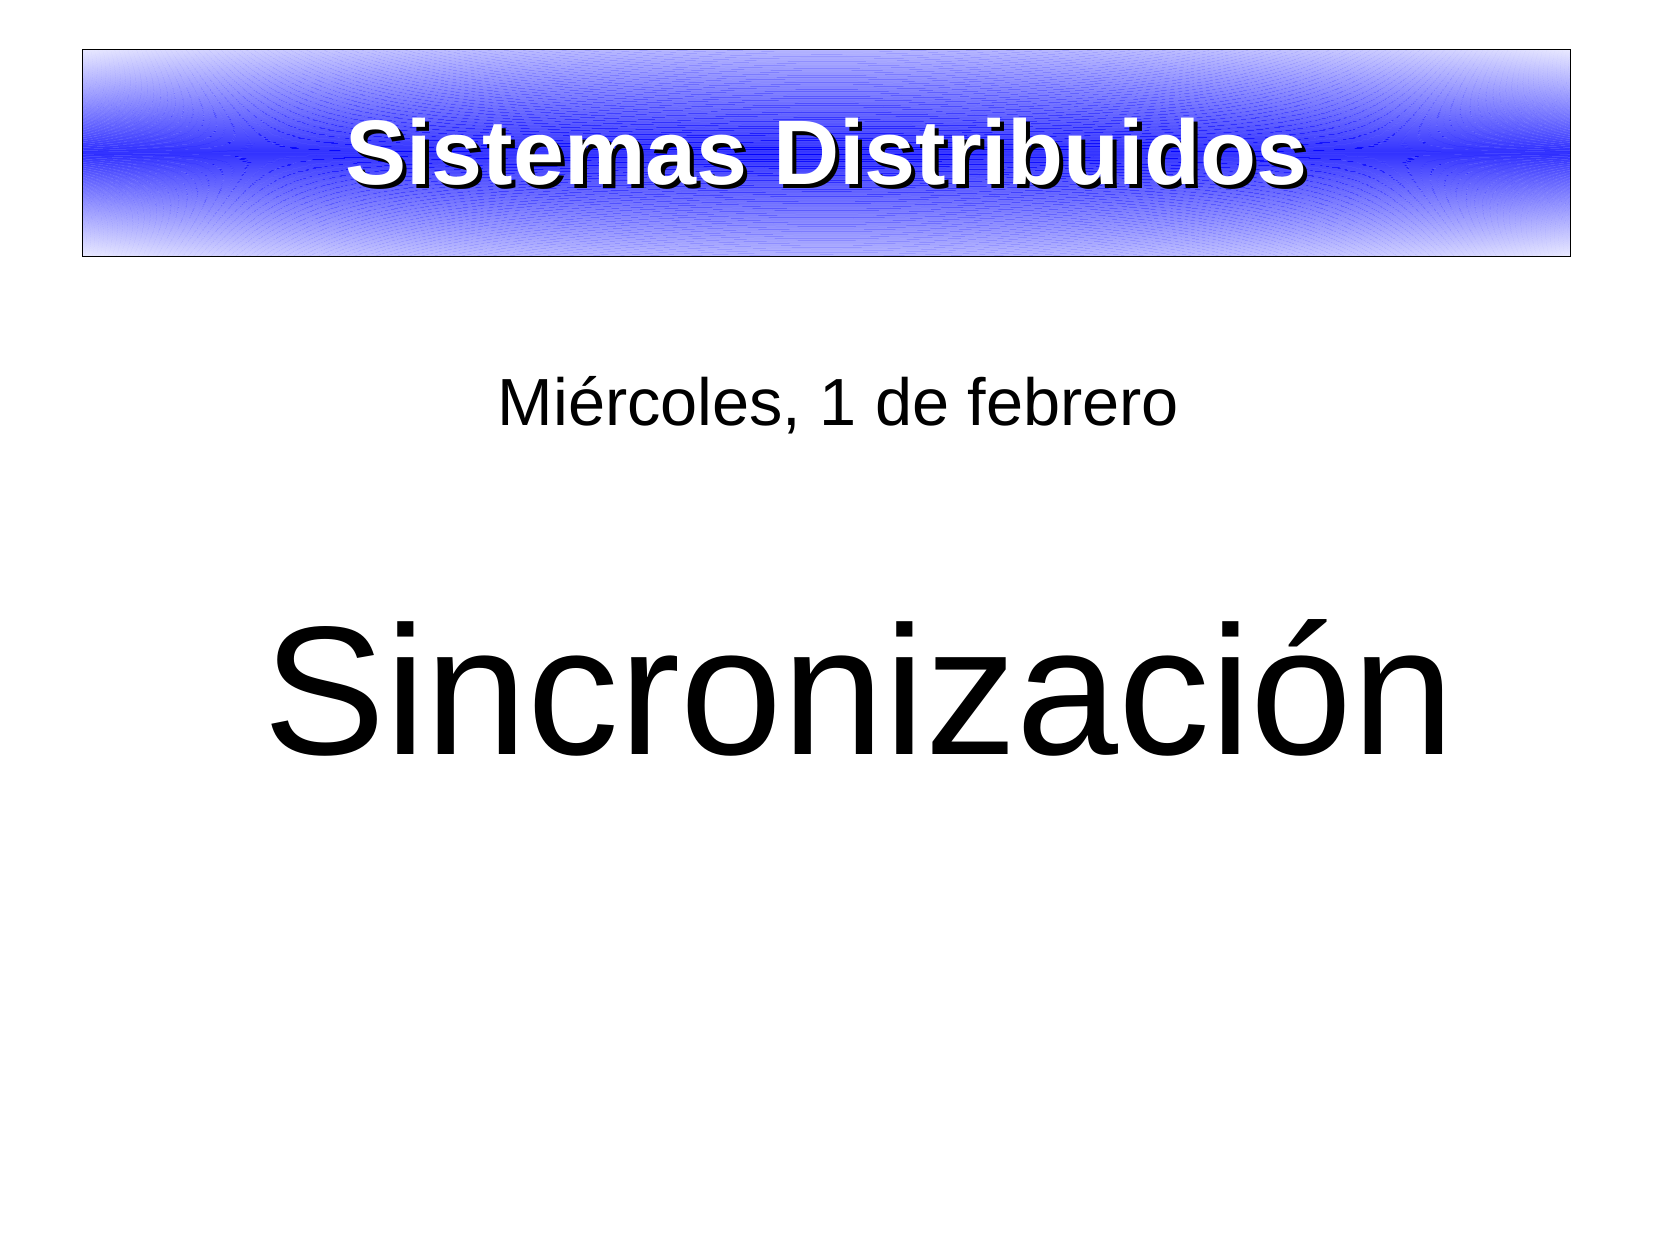

# Sistemas Distribuidos
Miércoles, 1 de febrero
Sincronización